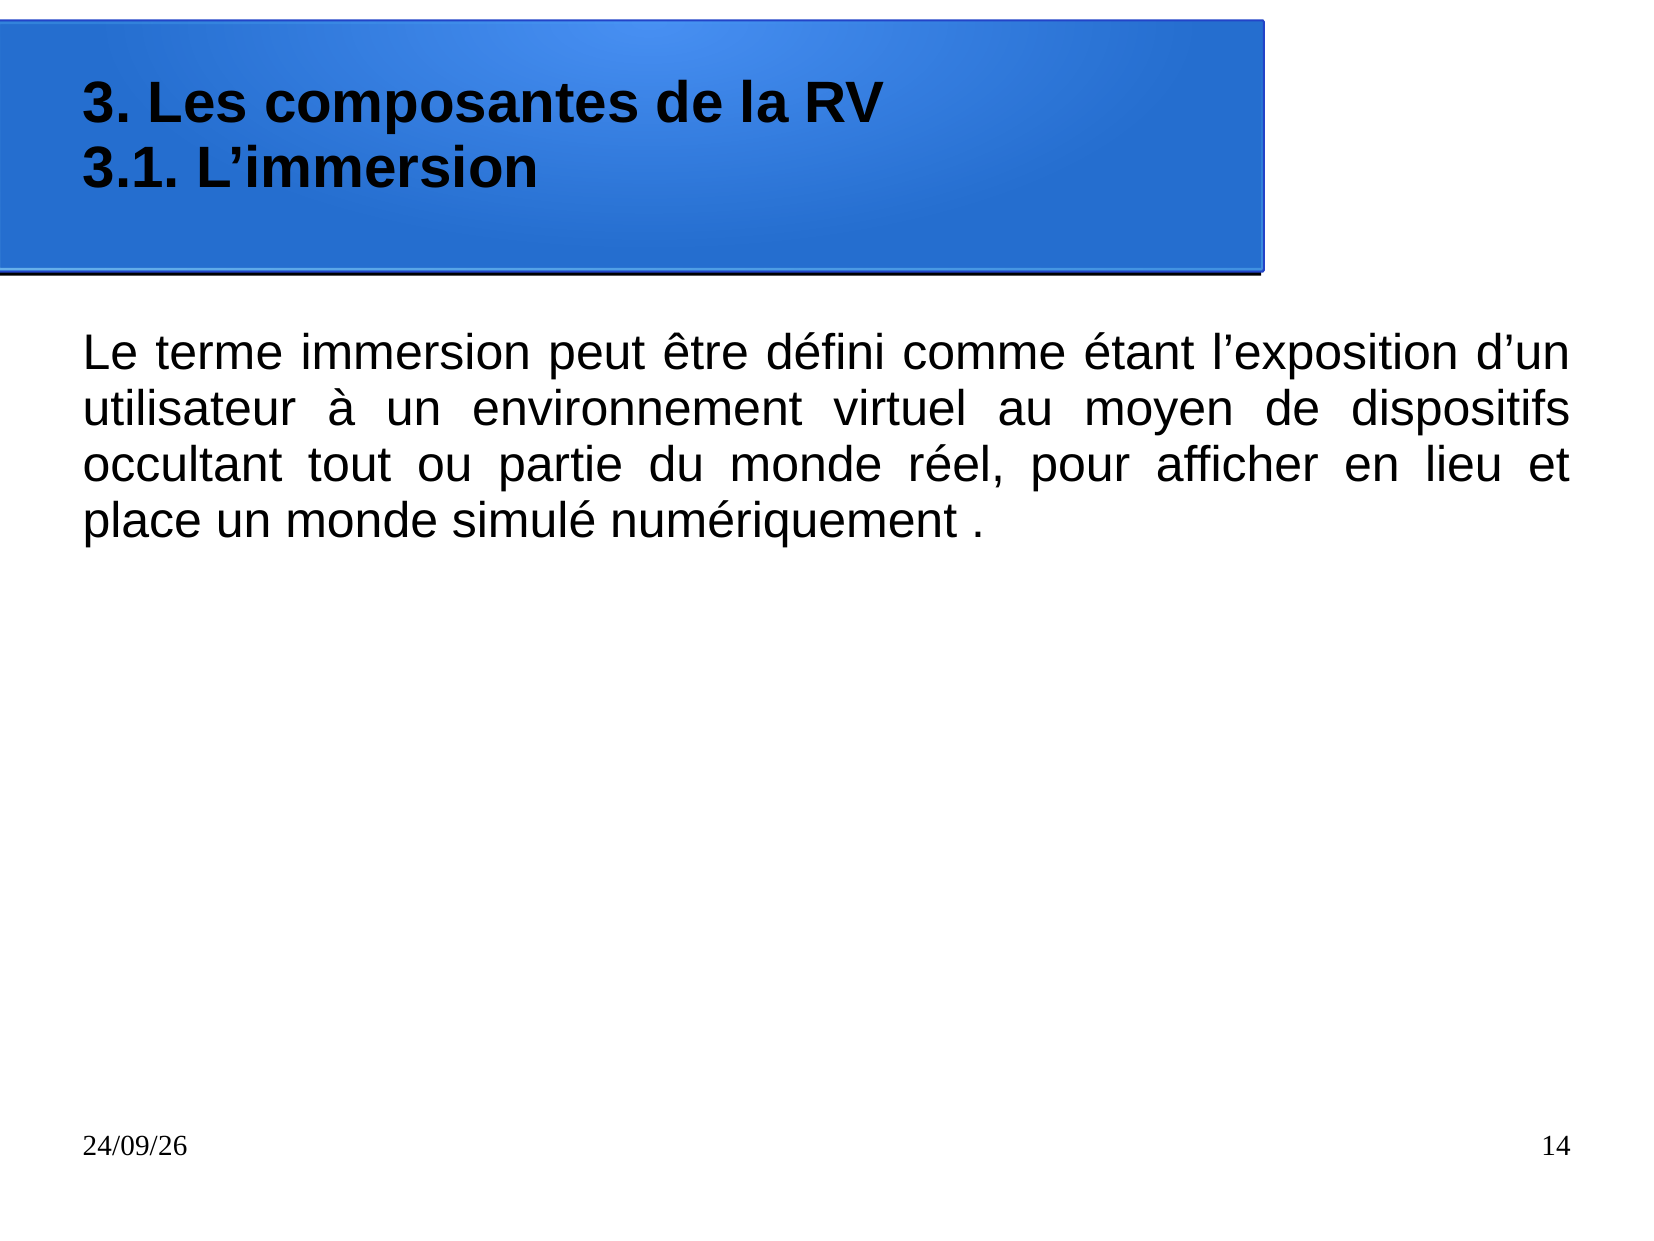

# 3. Les composantes de la RV 3.1. L’immersion
Le terme immersion peut être défini comme étant l’exposition d’un utilisateur à un environnement virtuel au moyen de dispositifs occultant tout ou partie du monde réel, pour afficher en lieu et place un monde simulé numériquement .
14